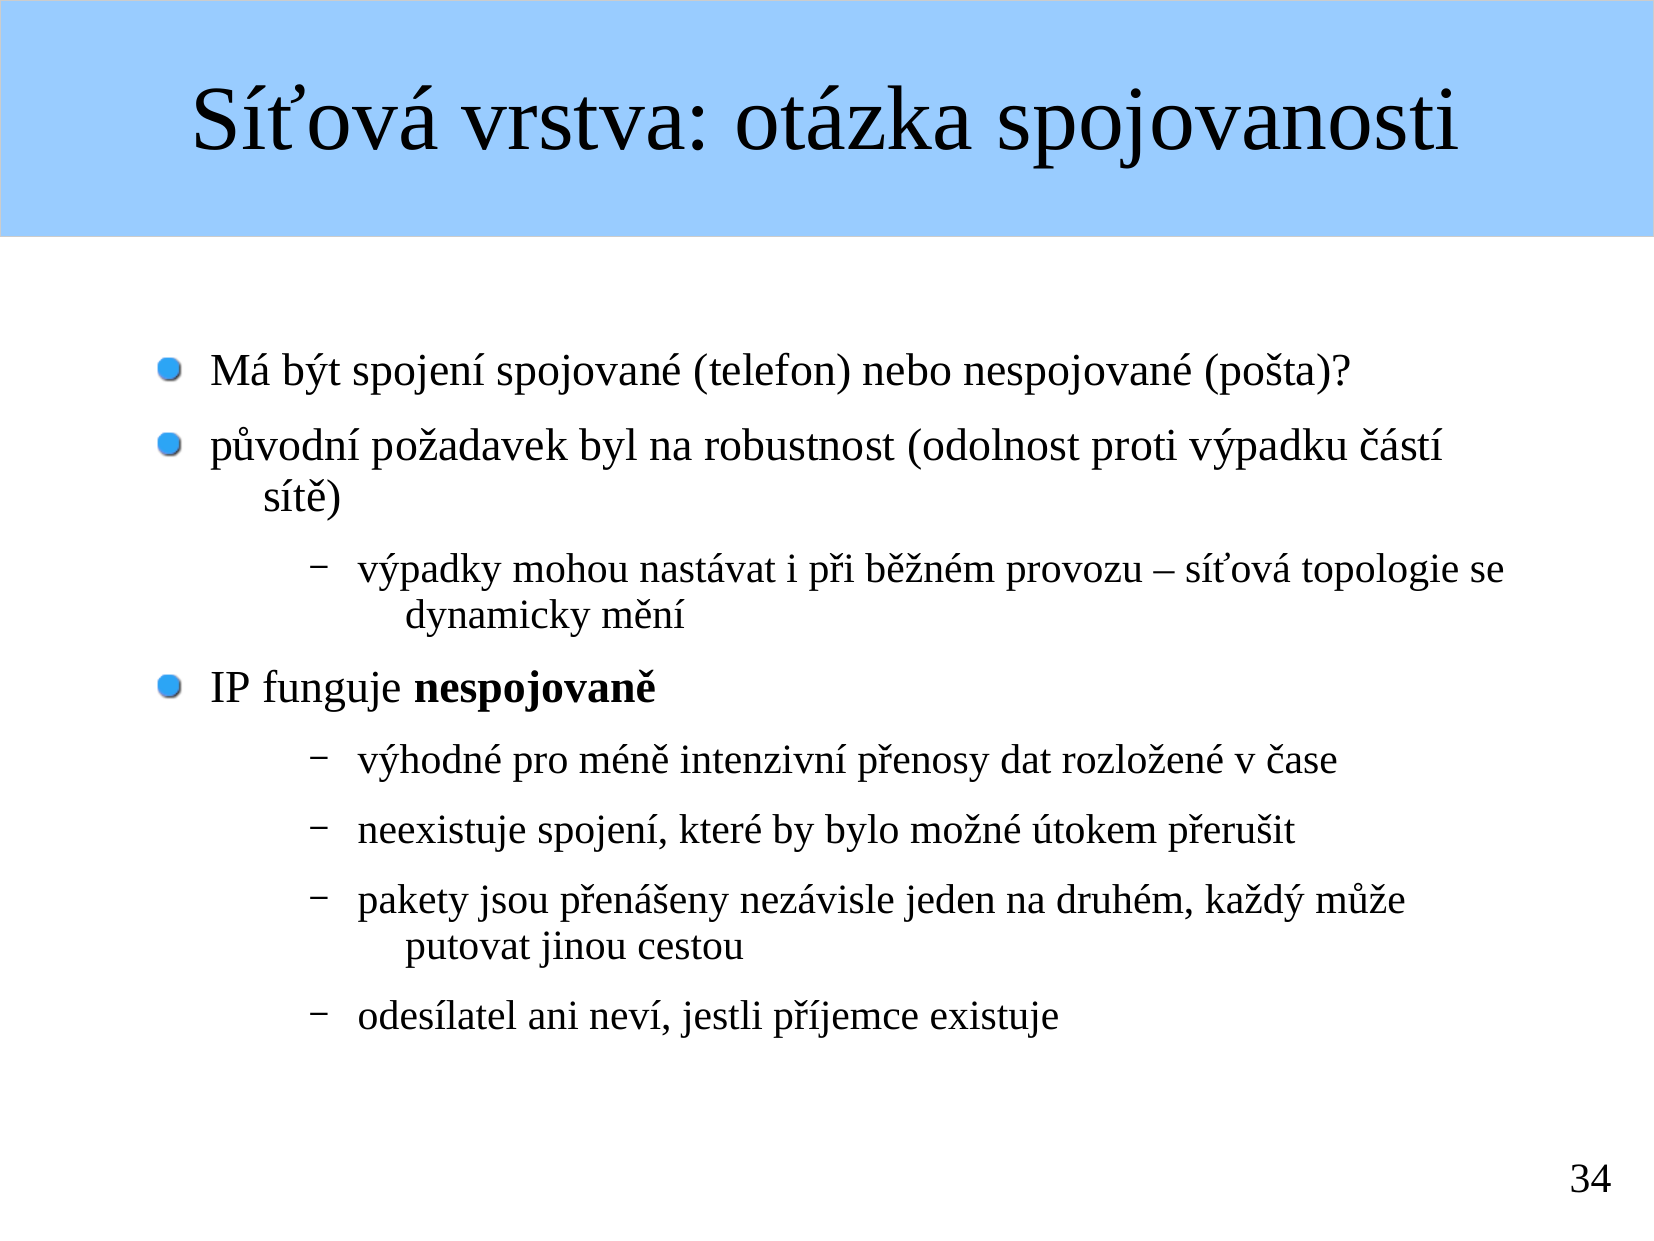

# Síťová vrstva: otázka spojovanosti
Má být spojení spojované (telefon) nebo nespojované (pošta)?
původní požadavek byl na robustnost (odolnost proti výpadku částí sítě)
výpadky mohou nastávat i při běžném provozu – síťová topologie se dynamicky mění
IP funguje nespojovaně
výhodné pro méně intenzivní přenosy dat rozložené v čase
neexistuje spojení, které by bylo možné útokem přerušit
pakety jsou přenášeny nezávisle jeden na druhém, každý může putovat jinou cestou
odesílatel ani neví, jestli příjemce existuje